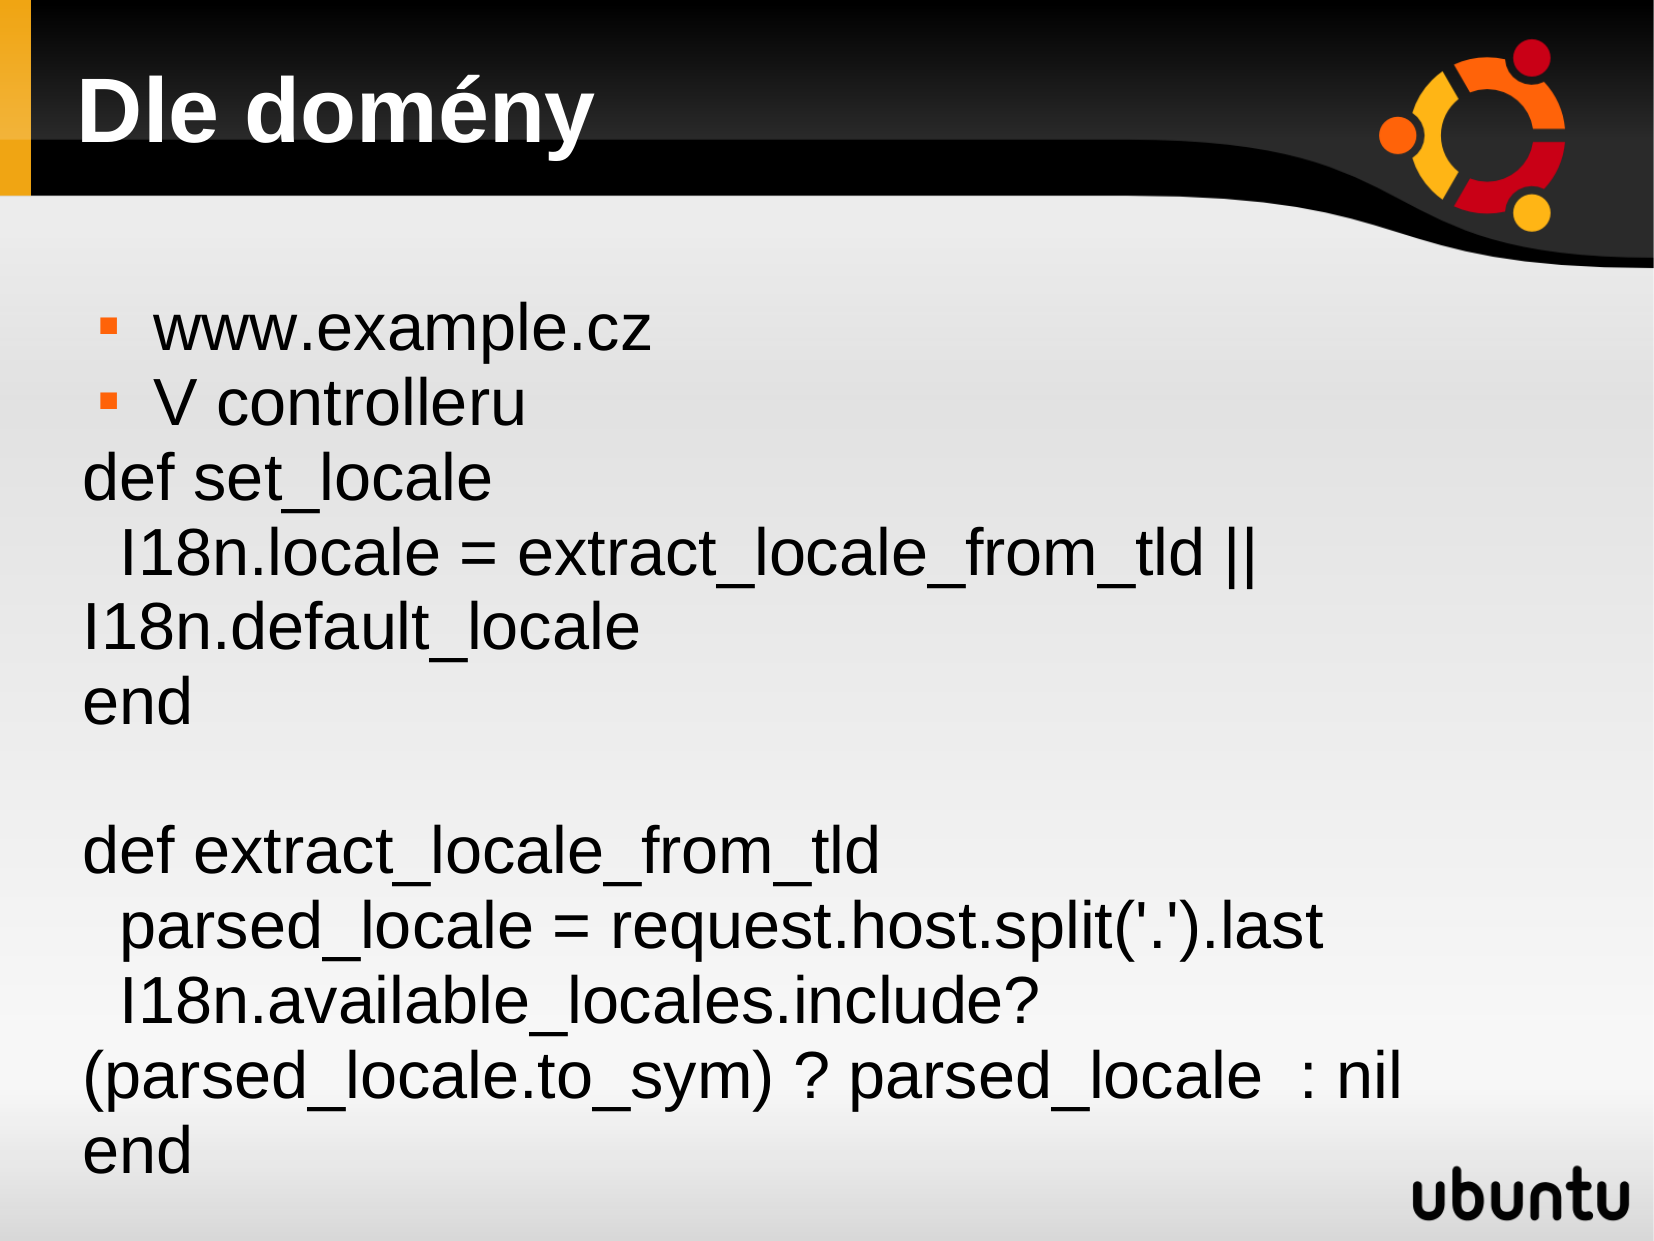

# Dle domény
www.example.cz
V controlleru
def set_locale
 I18n.locale = extract_locale_from_tld || I18n.default_locale
end
def extract_locale_from_tld
 parsed_locale = request.host.split('.').last
 I18n.available_locales.include?(parsed_locale.to_sym) ? parsed_locale : nil
end